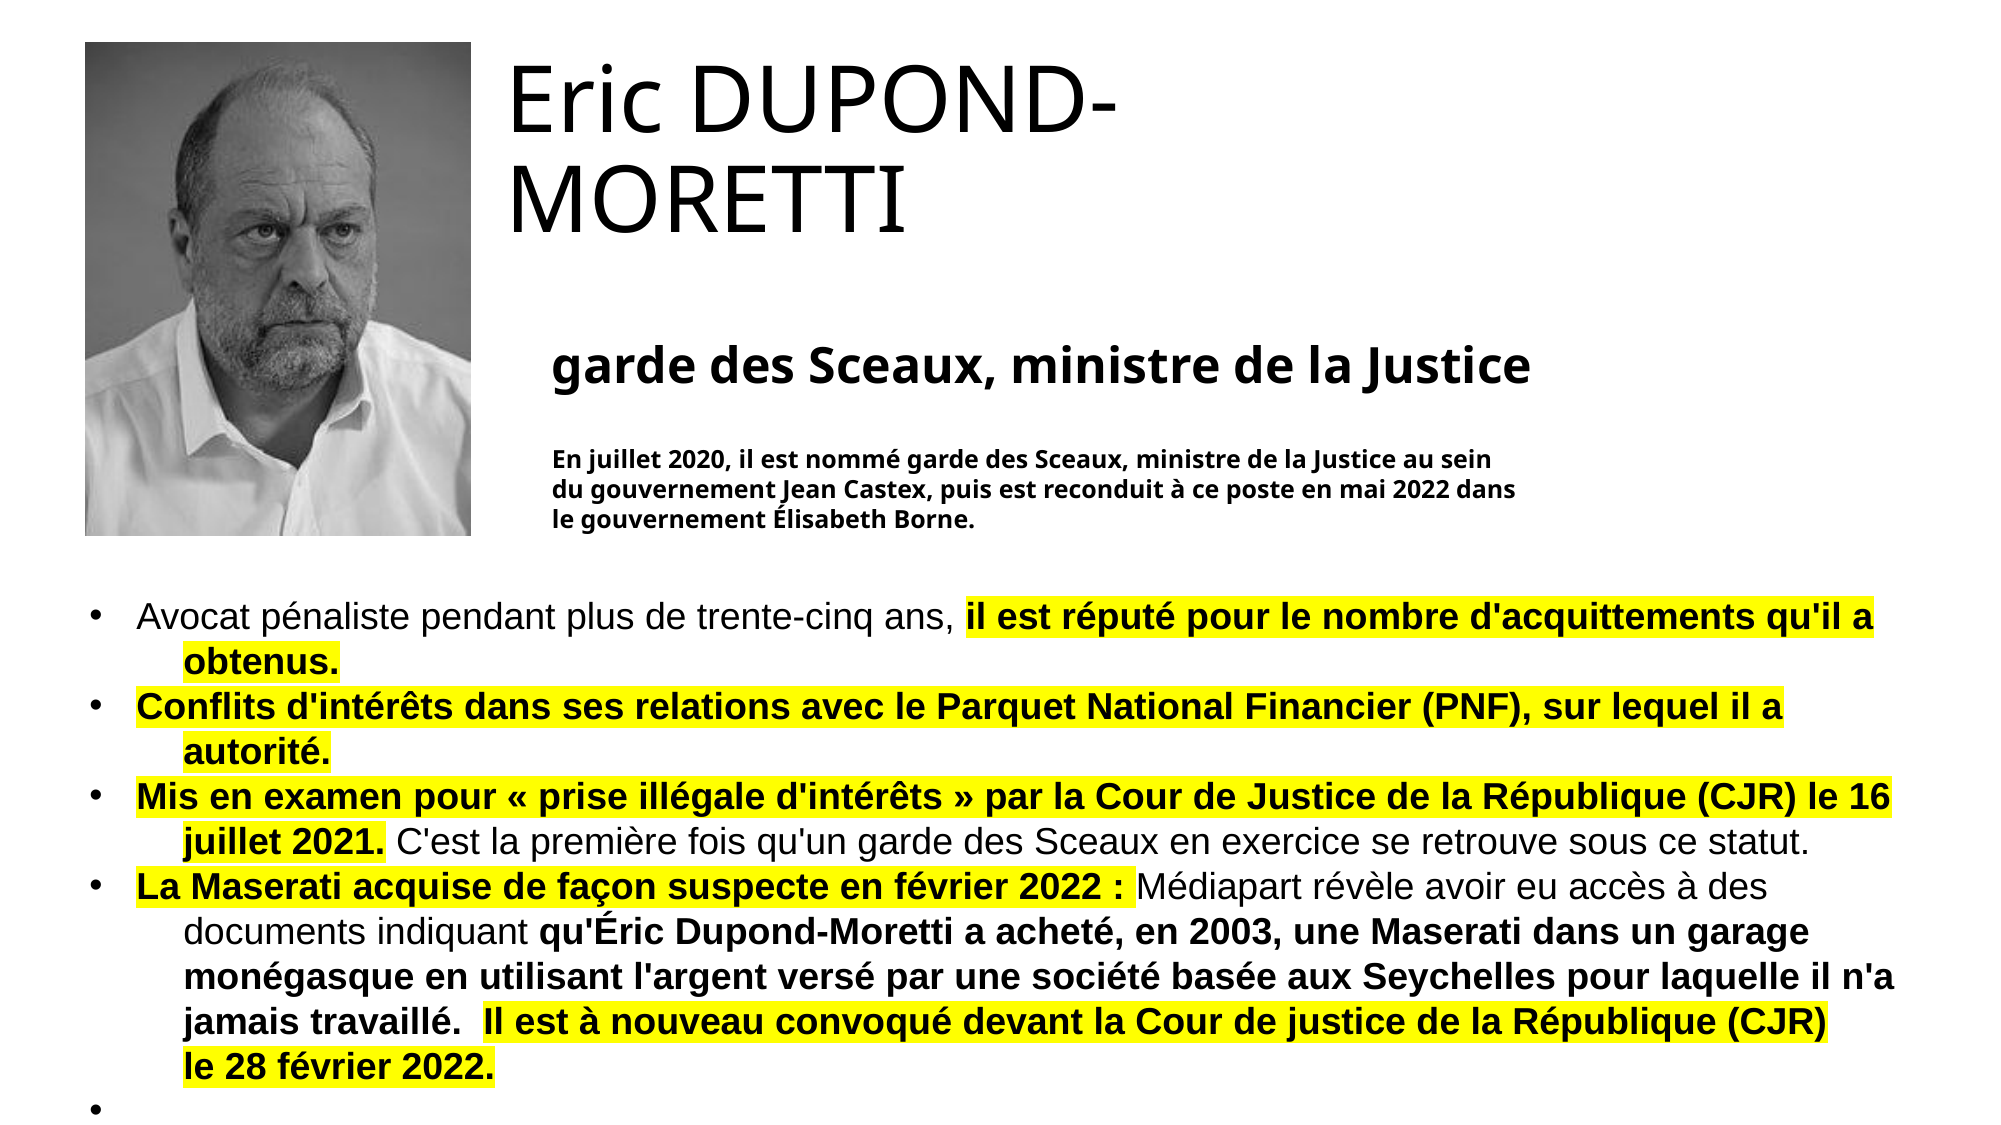

# Eric DUPOND-MORETTI
garde des Sceaux, ministre de la Justice
En juillet 2020, il est nommé garde des Sceaux, ministre de la Justice au sein du gouvernement Jean Castex, puis est reconduit à ce poste en mai 2022 dans le gouvernement Élisabeth Borne.
Avocat pénaliste pendant plus de trente-cinq ans, il est réputé pour le nombre d'acquittements qu'il a obtenus.
Conflits d'intérêts dans ses relations avec le Parquet National Financier (PNF), sur lequel il a autorité.
Mis en examen pour « prise illégale d'intérêts » par la Cour de Justice de la République (CJR) le 16 juillet 2021. C'est la première fois qu'un garde des Sceaux en exercice se retrouve sous ce statut.
La Maserati acquise de façon suspecte en février 2022 : Médiapart révèle avoir eu accès à des documents indiquant qu'Éric Dupond-Moretti a acheté, en 2003, une Maserati dans un garage monégasque en utilisant l'argent versé par une société basée aux Seychelles pour laquelle il n'a jamais travaillé.  Il est à nouveau convoqué devant la Cour de justice de la République (CJR) le 28 février 2022.